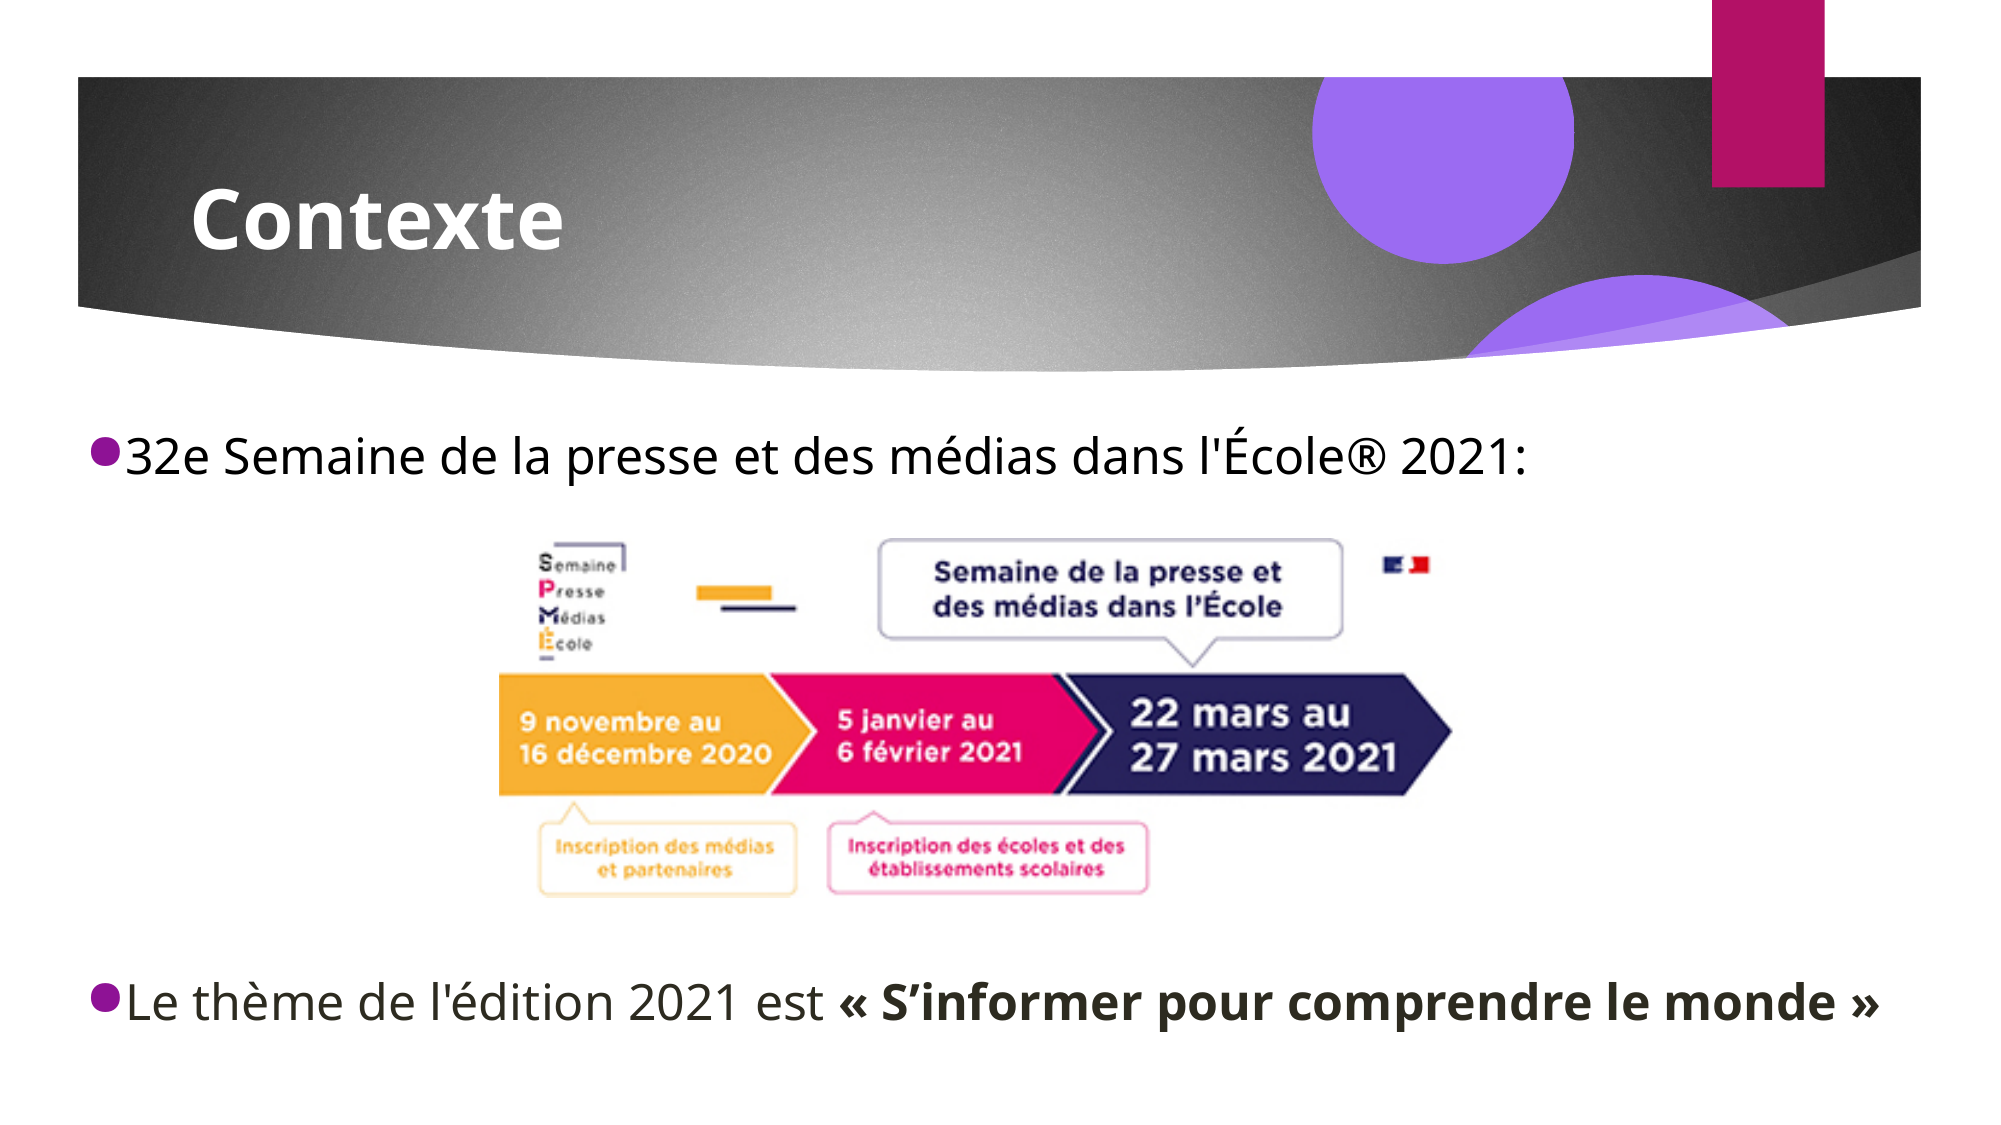

# Contexte
32e Semaine de la presse et des médias dans l'École® 2021:
Le thème de l'édition 2021 est « S’informer pour comprendre le monde »